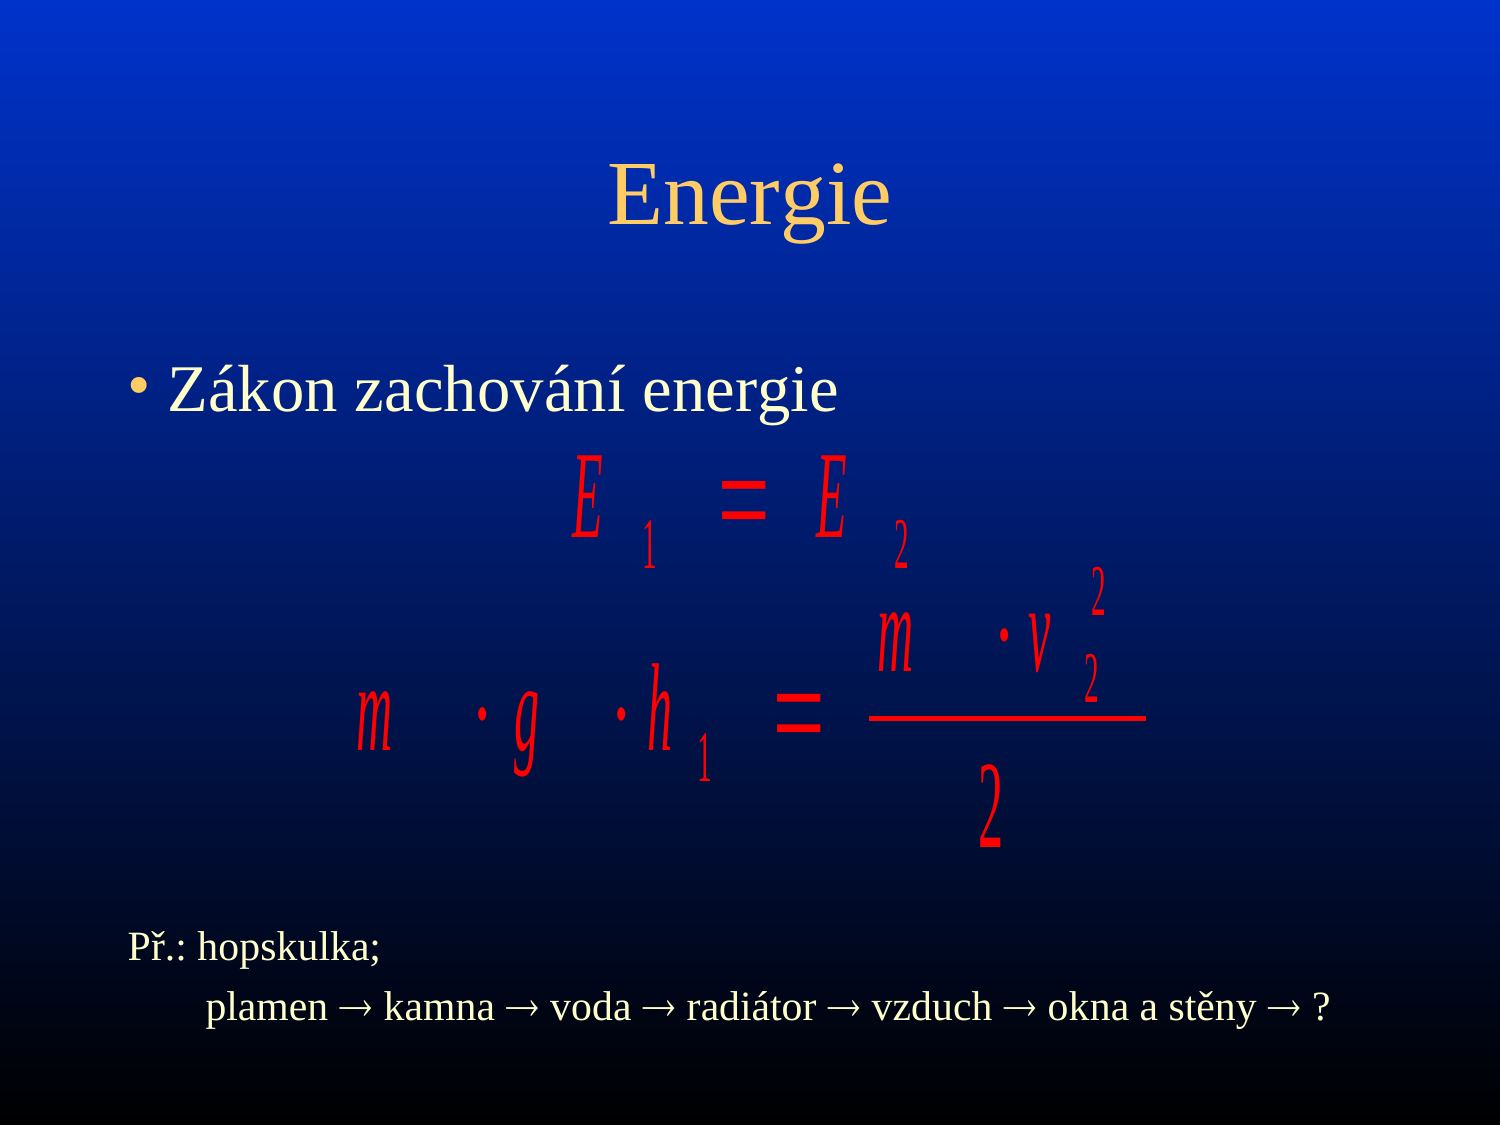

# Energie
 Zákon zachování energie
Př.: hopskulka;
	plamen  kamna  voda  radiátor  vzduch  okna a stěny  ?
13